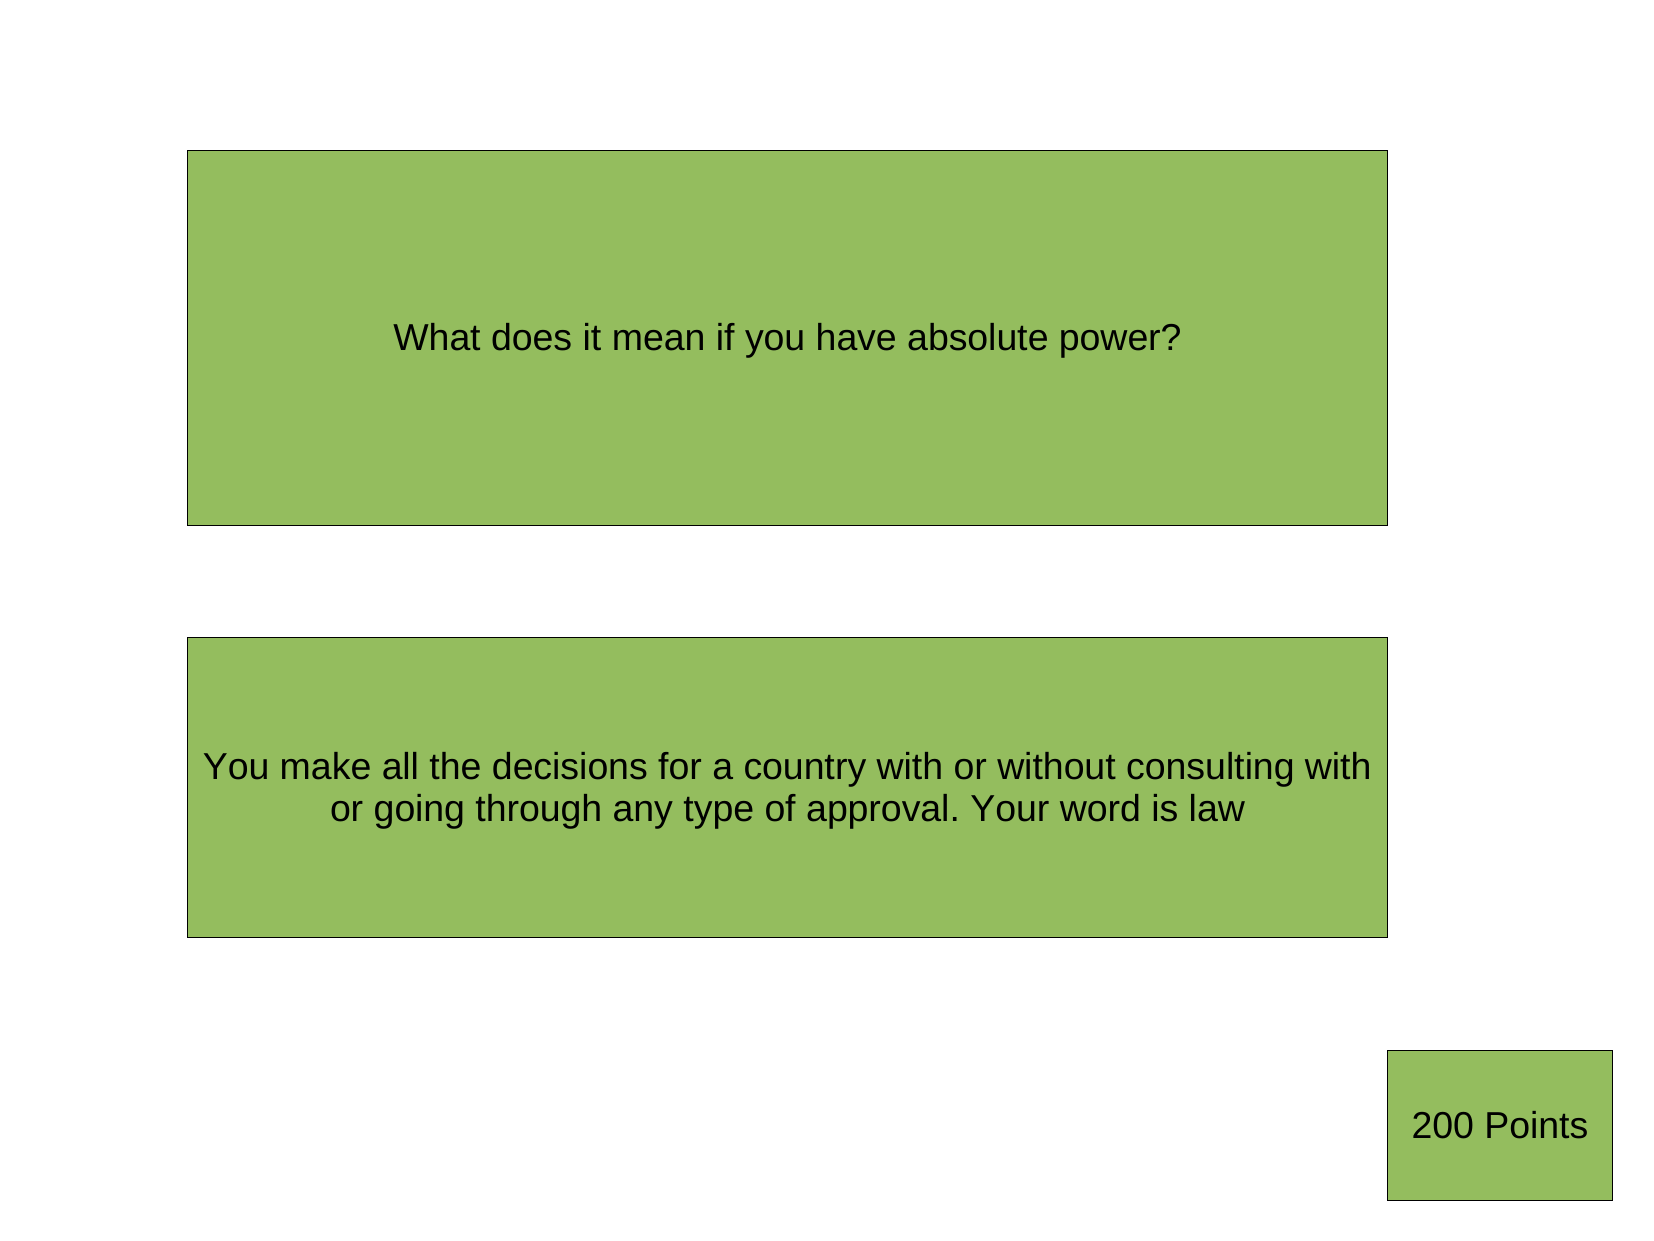

What does it mean if you have absolute power?
You make all the decisions for a country with or without consulting with or going through any type of approval. Your word is law
200 Points